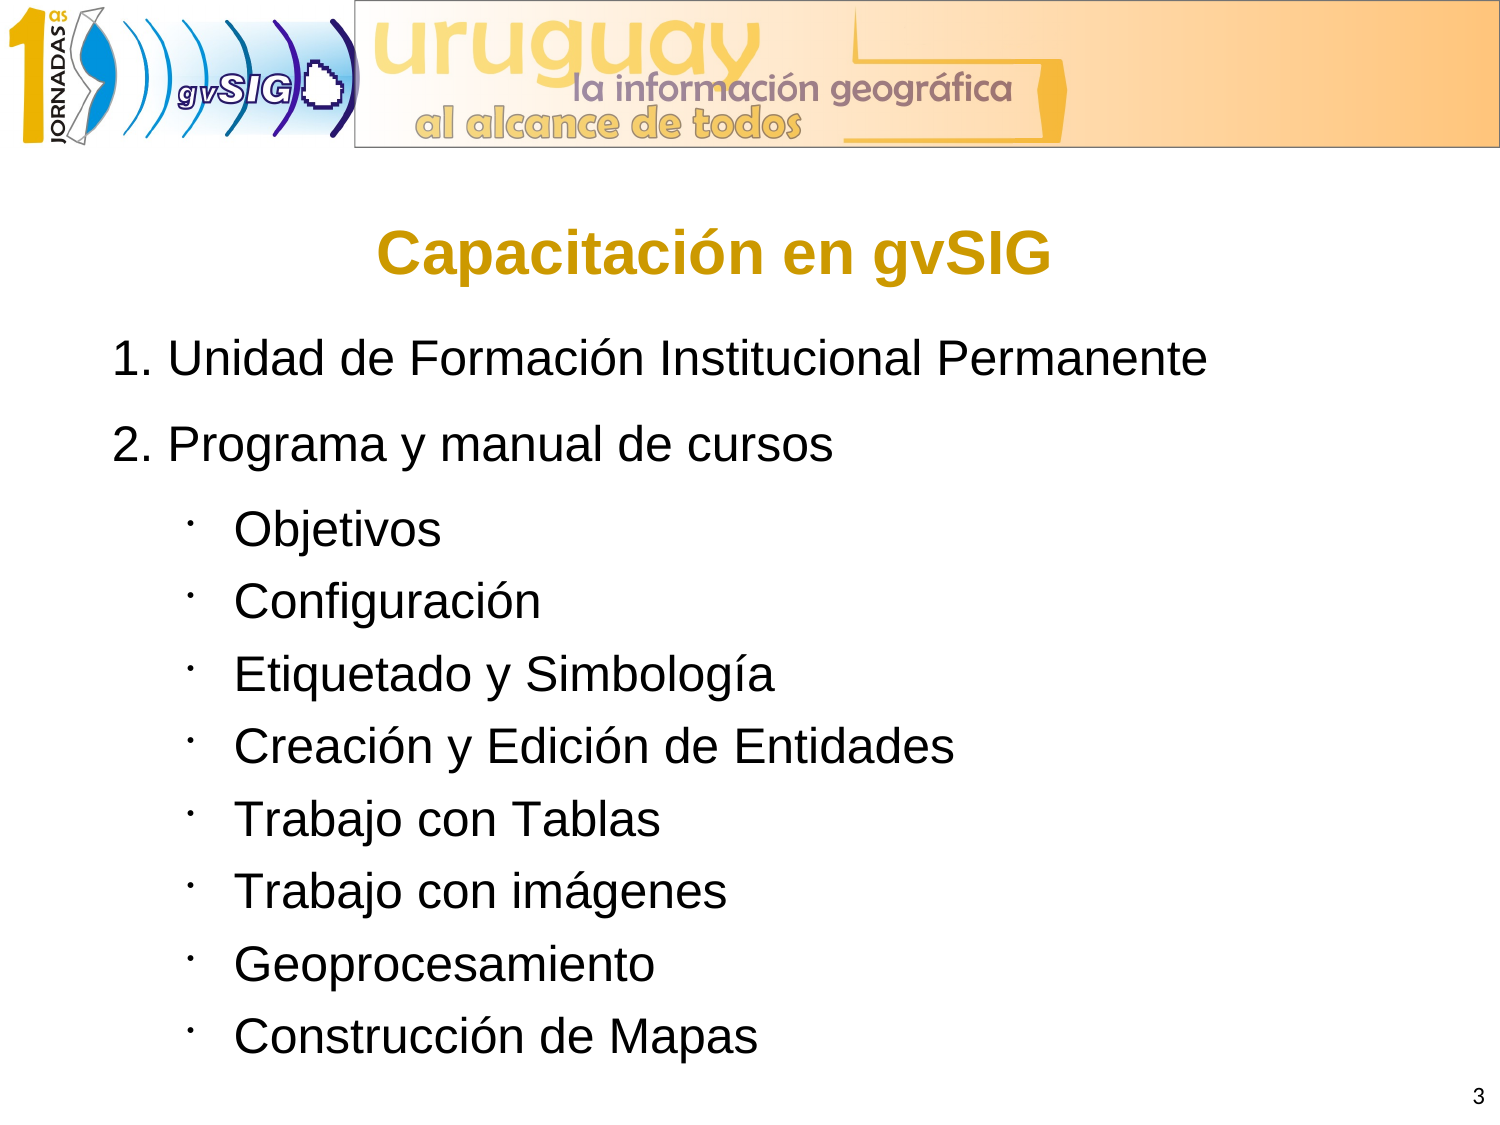

Capacitación en gvSIG
# Unidad de Formación Institucional Permanente
 Programa y manual de cursos
Objetivos
Configuración
Etiquetado y Simbología
Creación y Edición de Entidades
Trabajo con Tablas
Trabajo con imágenes
Geoprocesamiento
Construcción de Mapas